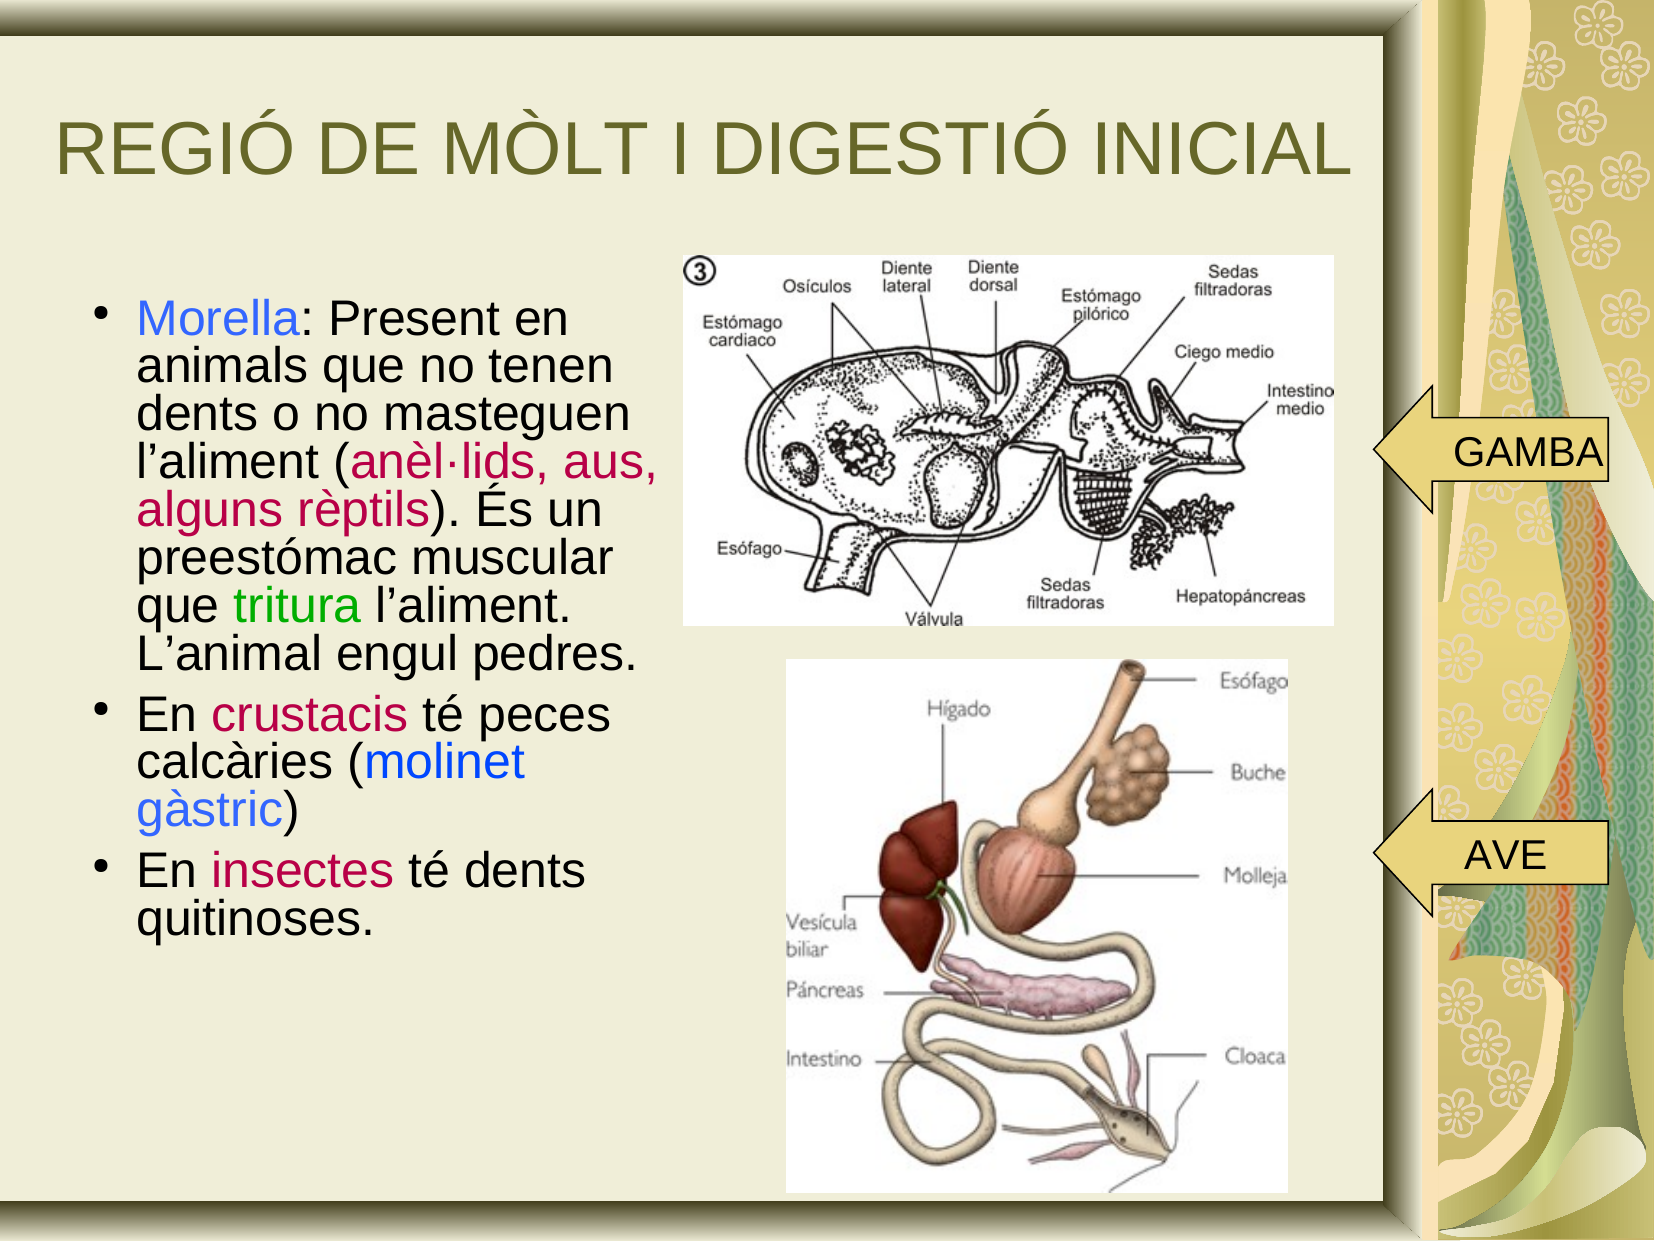

REGIÓ DE MÒLT I DIGESTIÓ INICIAL
Morella: Present en animals que no tenen dents o no masteguen l’aliment (anèl·lids, aus, alguns rèptils). És un preestómac muscular que tritura l’aliment. L’animal engul pedres.
En crustacis té peces calcàries (molinet gàstric)
En insectes té dents quitinoses.
GAMBA
AVE